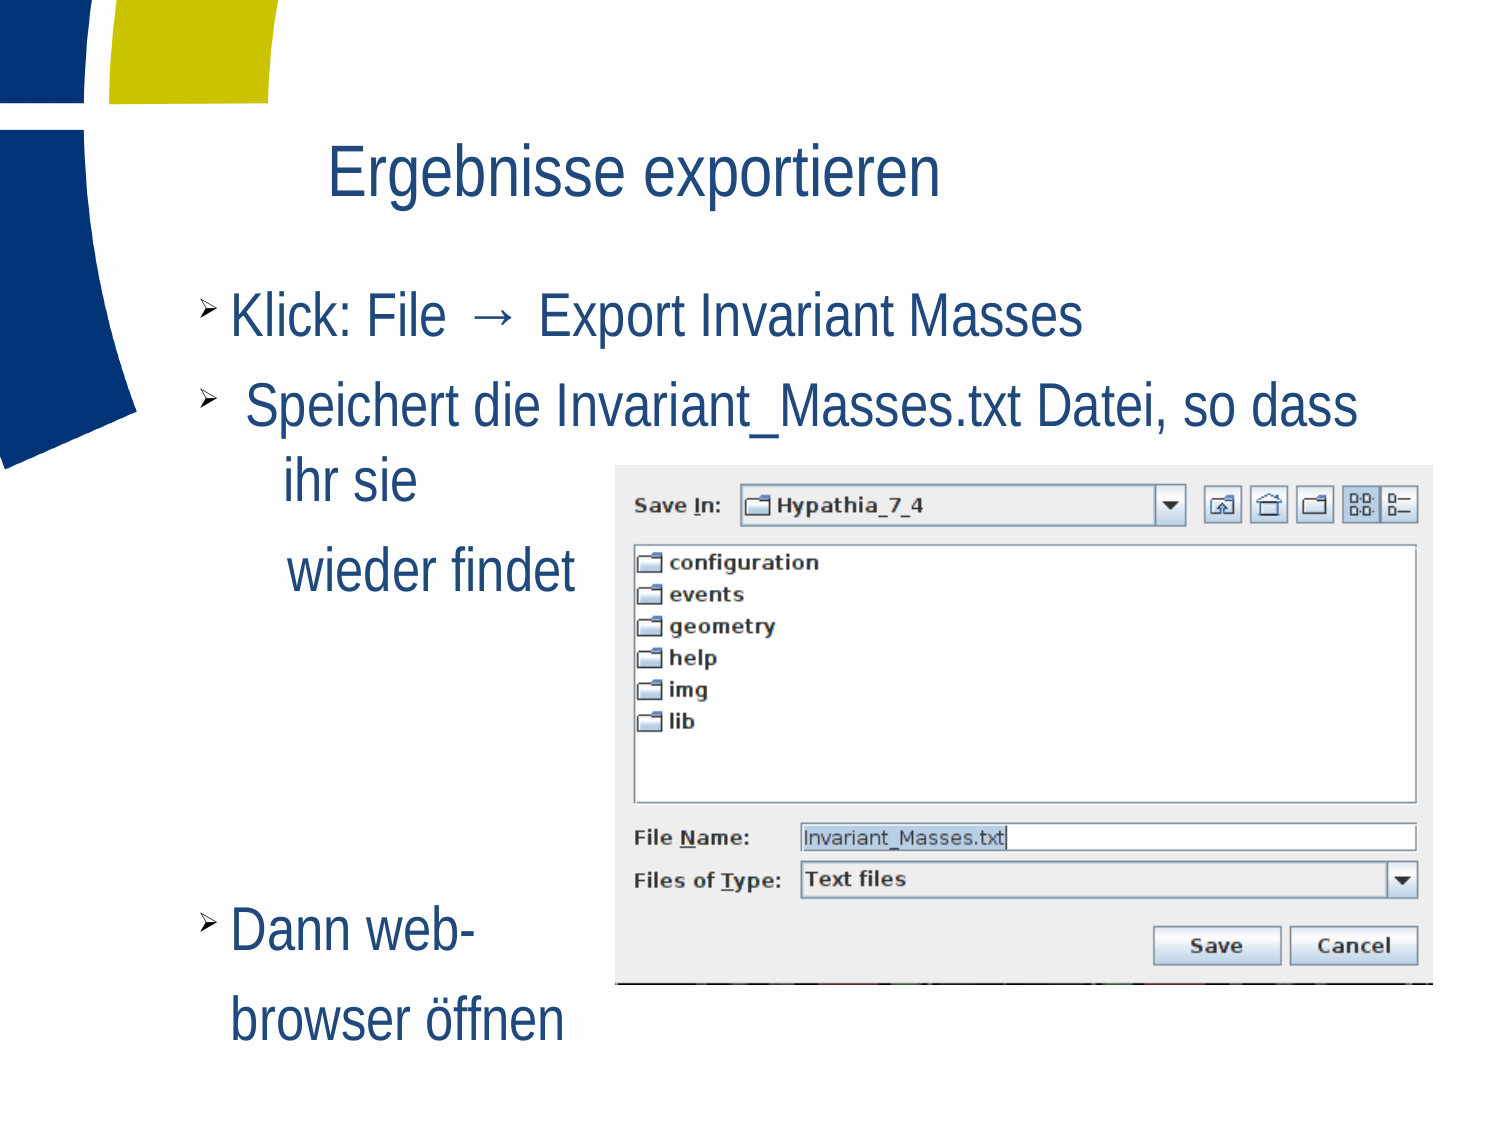

# Ergebnisse exportieren
Klick: File → Export Invariant Masses
 Speichert die Invariant_Masses.txt Datei, so dass ihr sie
 wieder findet
Dann web-
browser öffnen